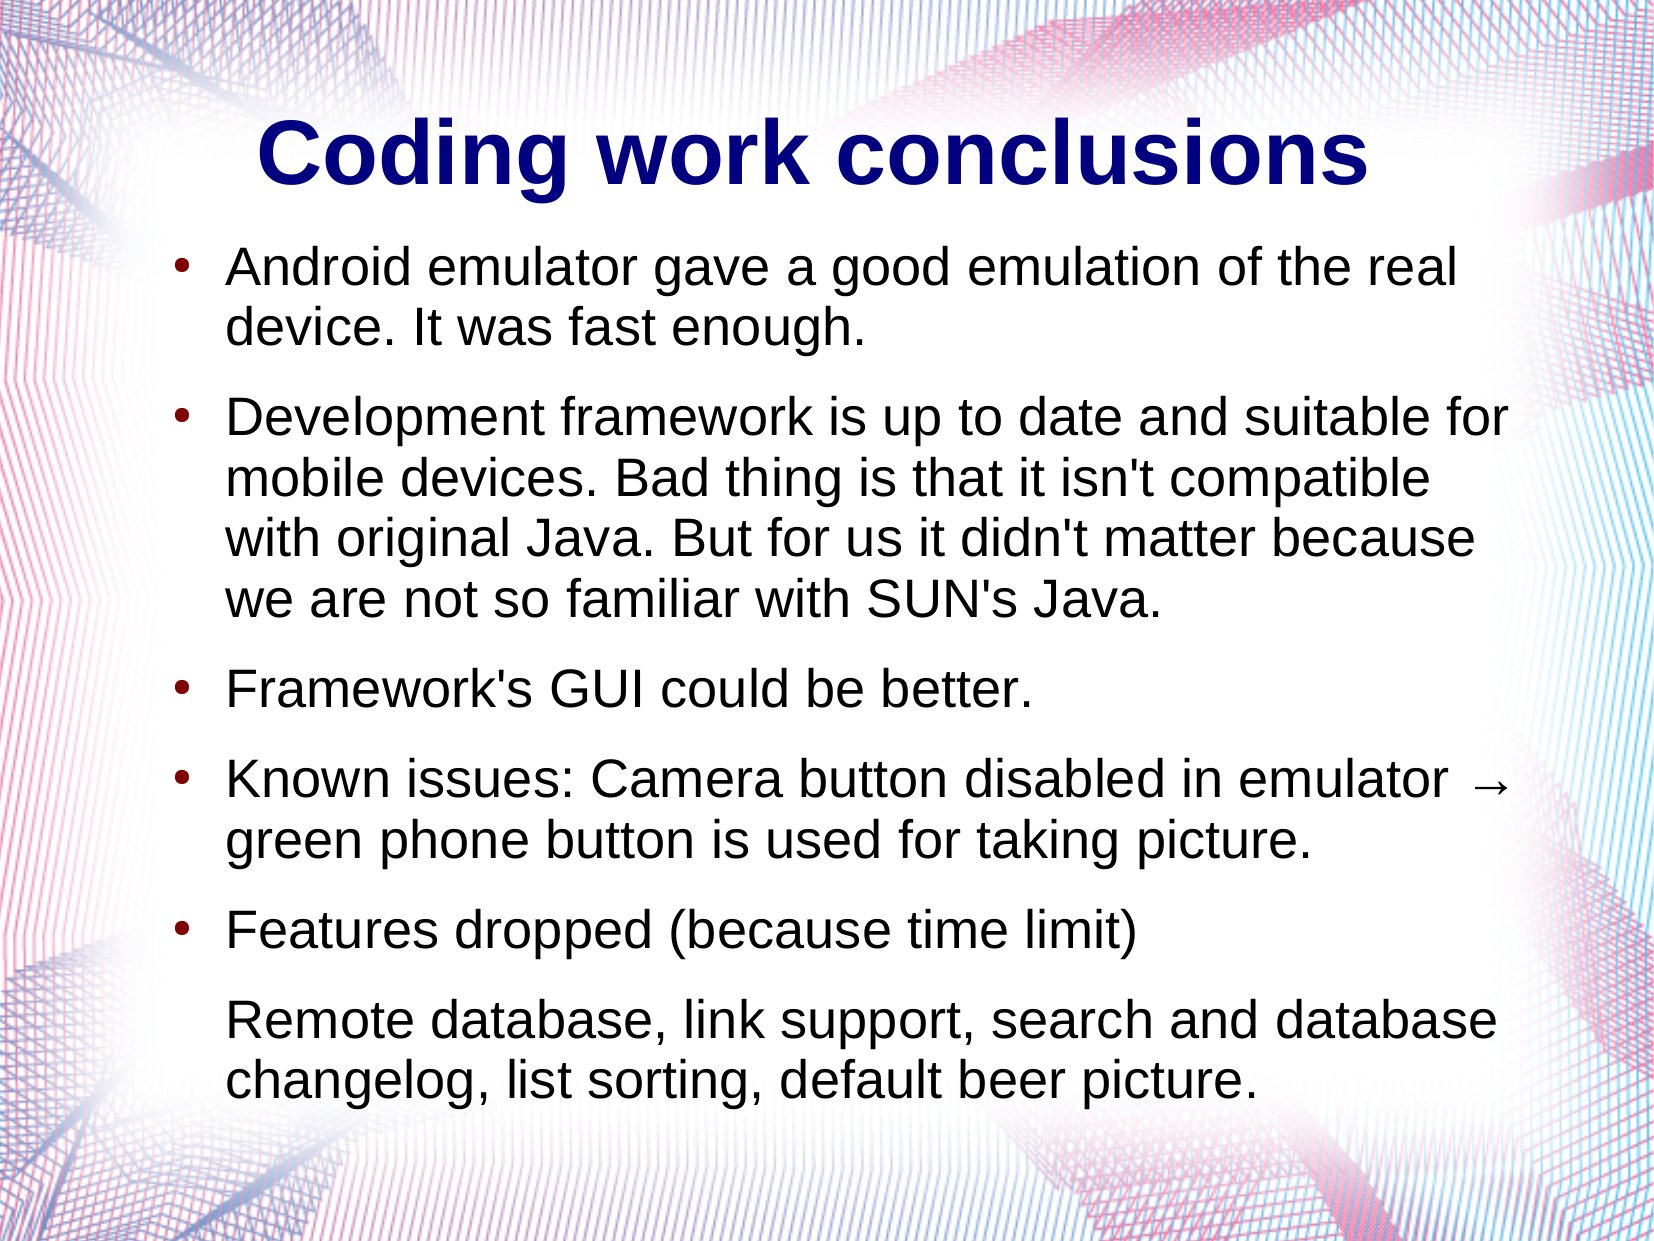

# Coding work conclusions
Android emulator gave a good emulation of the real device. It was fast enough.
Development framework is up to date and suitable for mobile devices. Bad thing is that it isn't compatible with original Java. But for us it didn't matter because we are not so familiar with SUN's Java.
Framework's GUI could be better.
Known issues: Camera button disabled in emulator → green phone button is used for taking picture.
Features dropped (because time limit)
Remote database, link support, search and database changelog, list sorting, default beer picture.